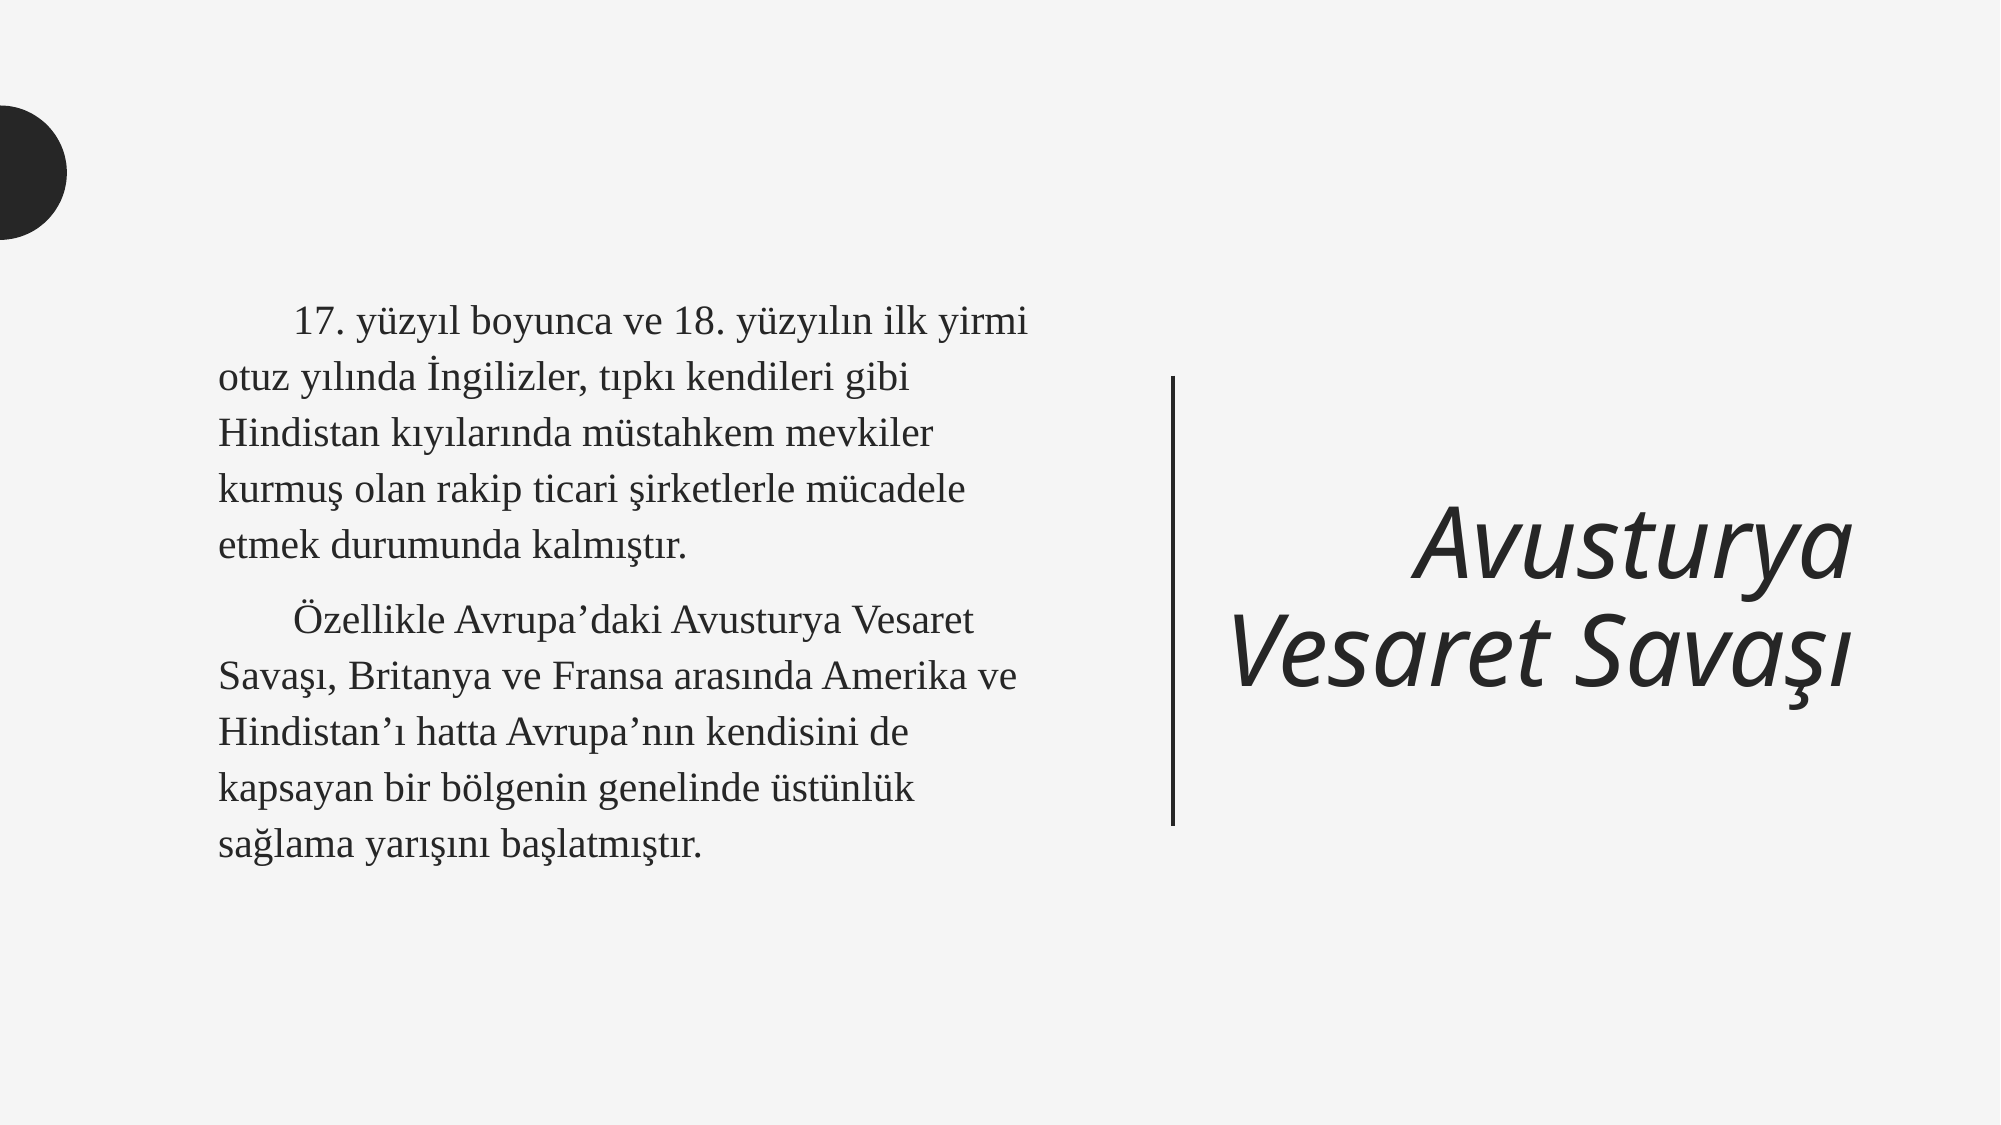

17. yüzyıl boyunca ve 18. yüzyılın ilk yirmi otuz yılında İngilizler, tıpkı kendileri gibi Hindistan kıyılarında müstahkem mevkiler kurmuş olan rakip ticari şirketlerle mücadele etmek durumunda kalmıştır.
	Özellikle Avrupa’daki Avusturya Vesaret Savaşı, Britanya ve Fransa arasında Amerika ve Hindistan’ı hatta Avrupa’nın kendisini de kapsayan bir bölgenin genelinde üstünlük sağlama yarışını başlatmıştır.
# Avusturya Vesaret Savaşı